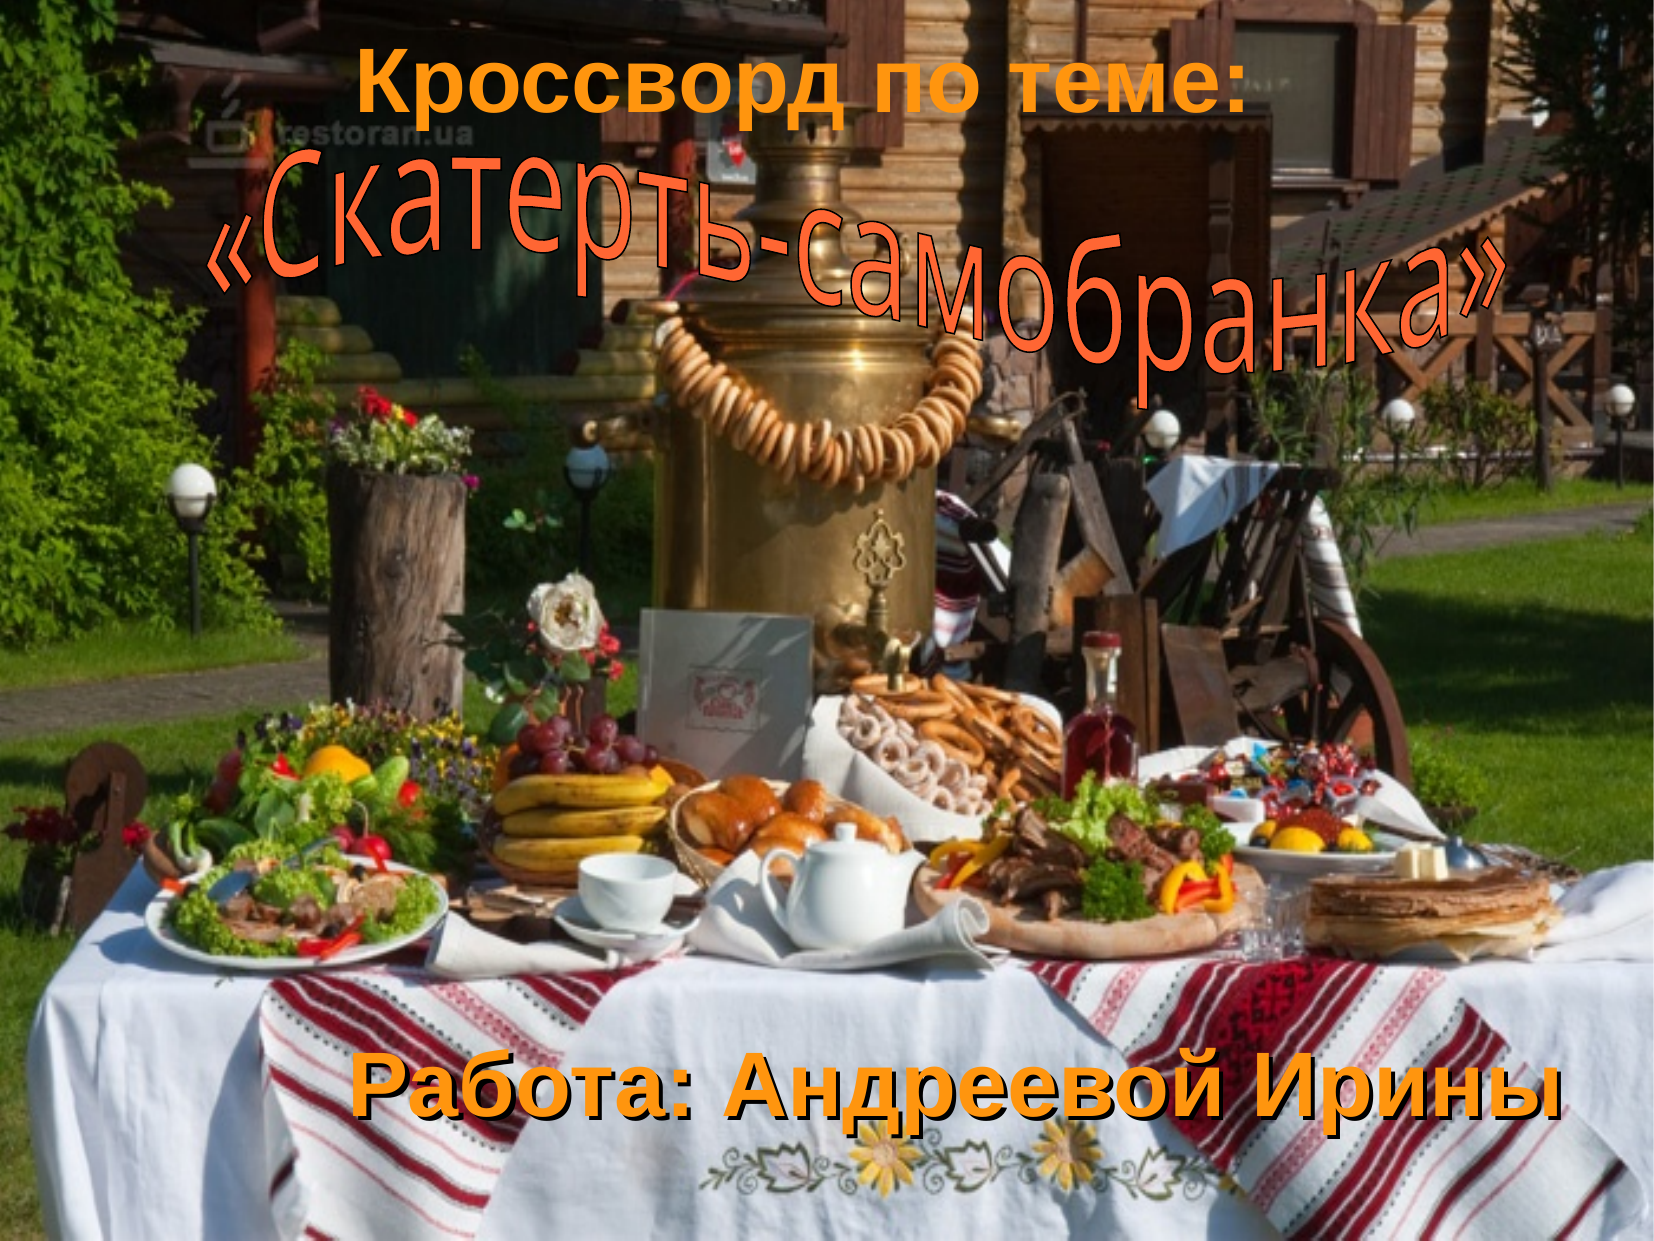

Кроссворд по теме:
«Скатерть-самобранка»
# Работа: Андреевой Ирины